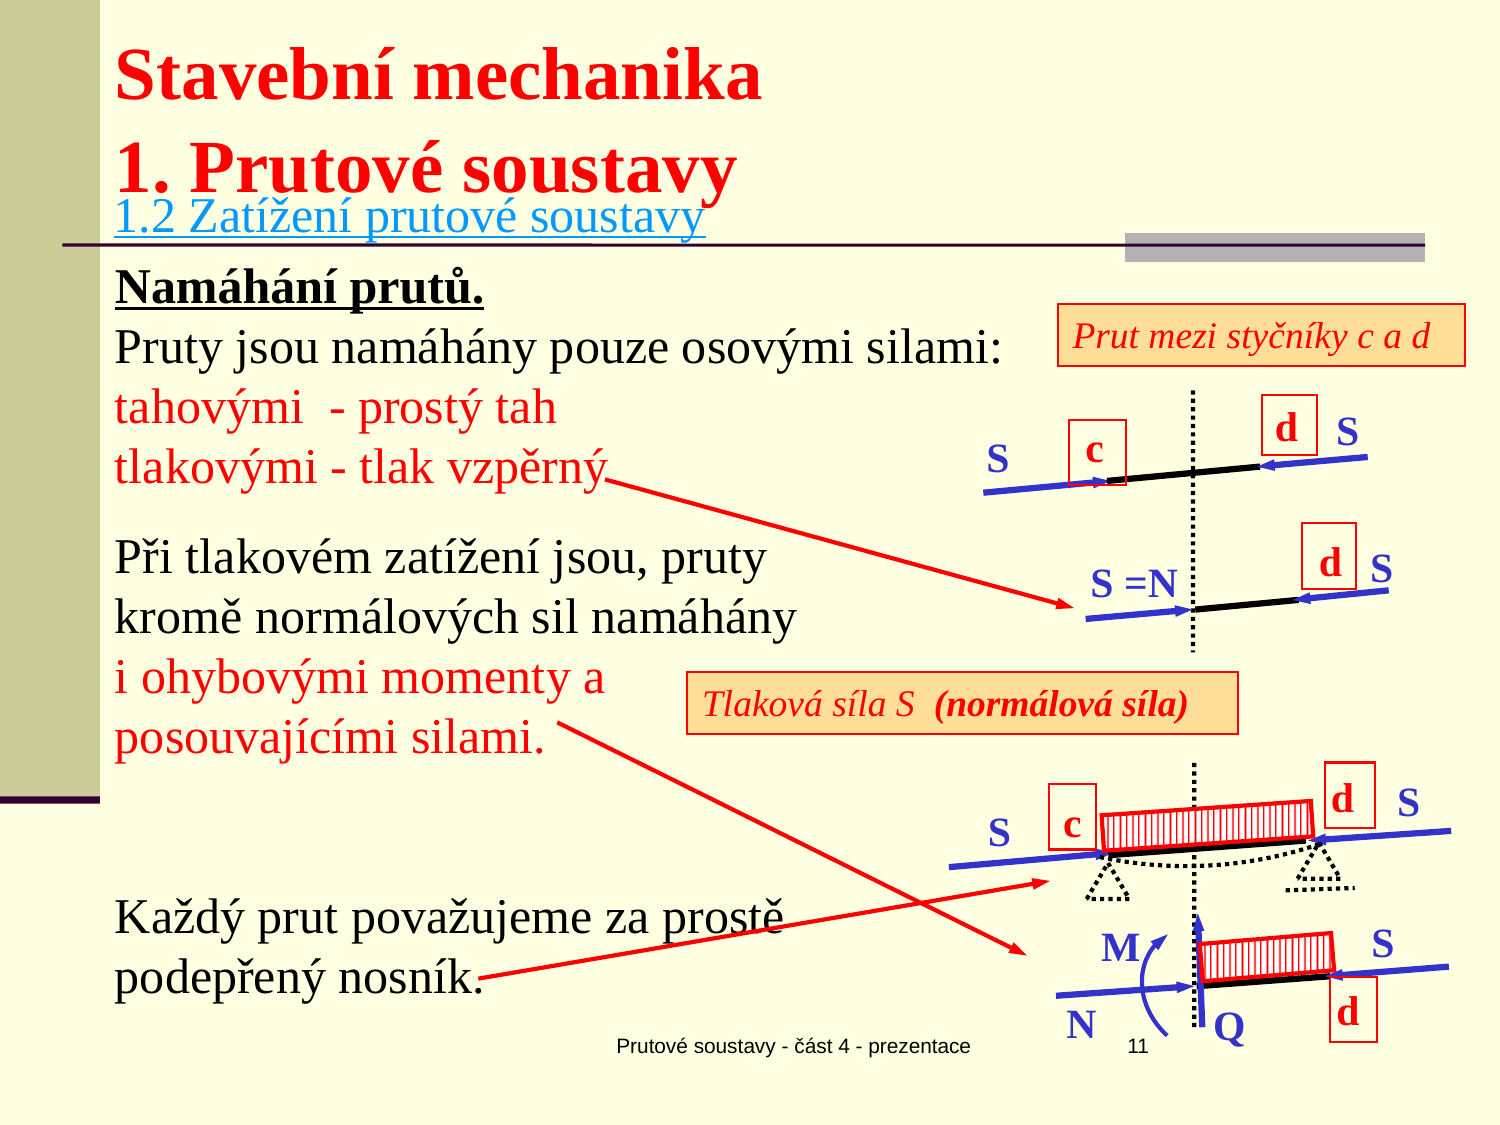

Stavební mechanika
1. Prutové soustavy
1.2 Zatížení prutové soustavy
Namáhání prutů.
Pruty jsou namáhány pouze osovými silami:
tahovými - prostý tah
tlakovými - tlak vzpěrný
Při tlakovém zatížení jsou, pruty
kromě normálových sil namáhány
i ohybovými momenty a
posouvajícími silami.
Každý prut považujeme za prostě
podepřený nosník.
Prut mezi styčníky c a d
 d
 S
 c
 S
 d
 S
 S =N
 d
 S
 c
 S
 S
M
 d
N
Q
Tlaková síla S (normálová síla)
Prutové soustavy - část 4 - prezentace